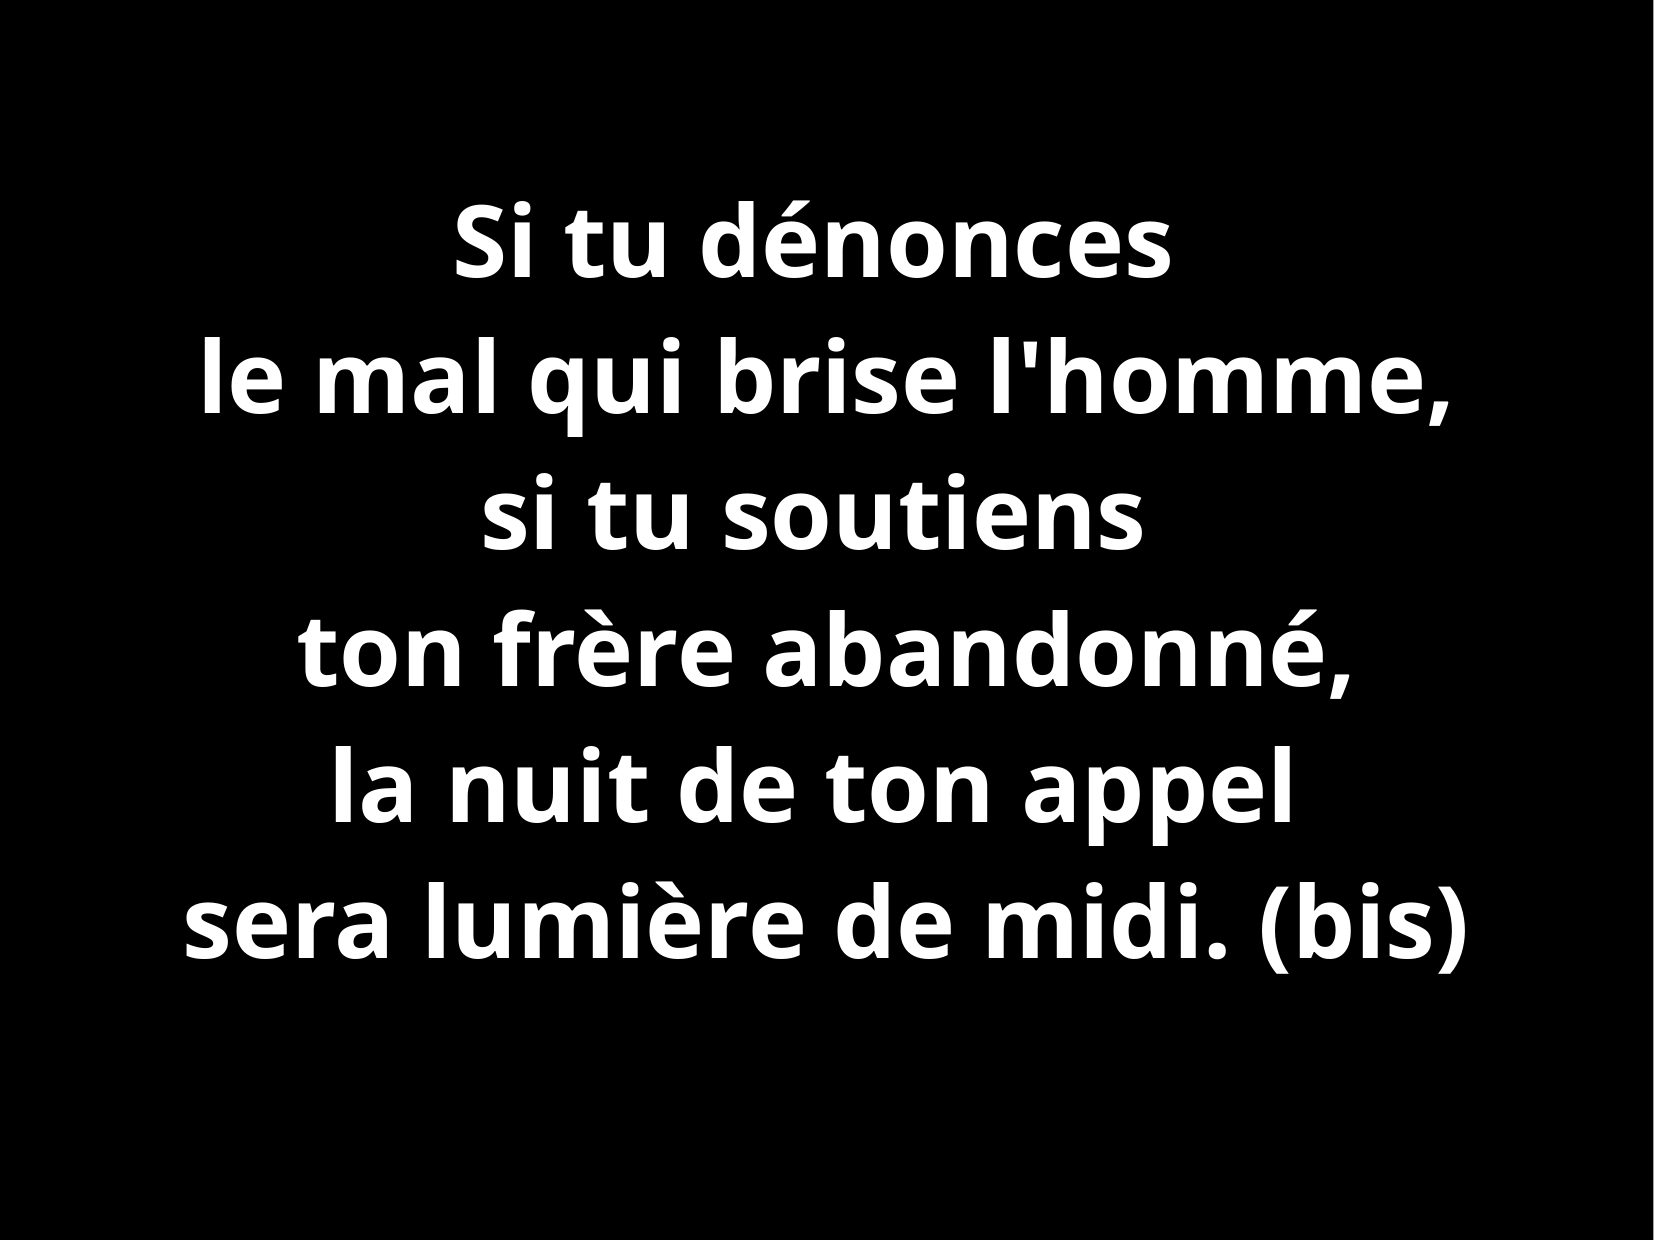

# Si tu dénonces
le mal qui brise l'homme,
si tu soutiens
ton frère abandonné,
la nuit de ton appel
sera lumière de midi. (bis)